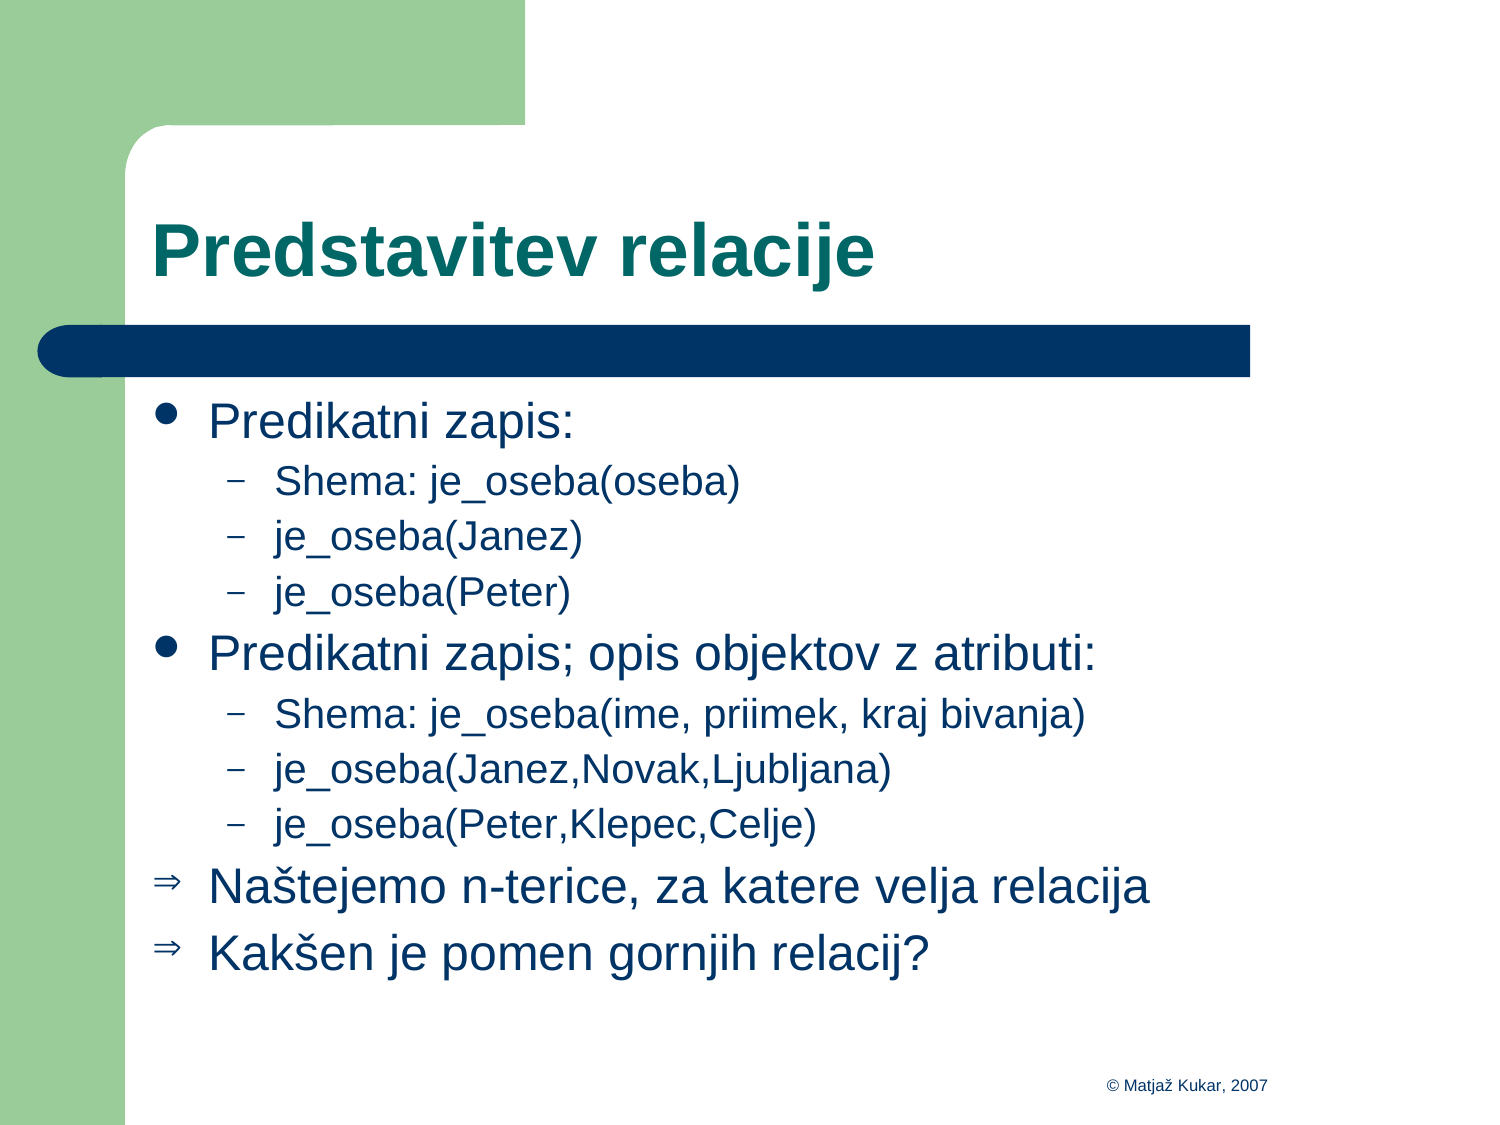

# Predstavitev relacije
Predikatni zapis:
Shema: je_oseba(oseba)
je_oseba(Janez)
je_oseba(Peter)
Predikatni zapis; opis objektov z atributi:
Shema: je_oseba(ime, priimek, kraj bivanja)
je_oseba(Janez,Novak,Ljubljana)
je_oseba(Peter,Klepec,Celje)
Naštejemo n-terice, za katere velja relacija
Kakšen je pomen gornjih relacij?
© Matjaž Kukar, 2007